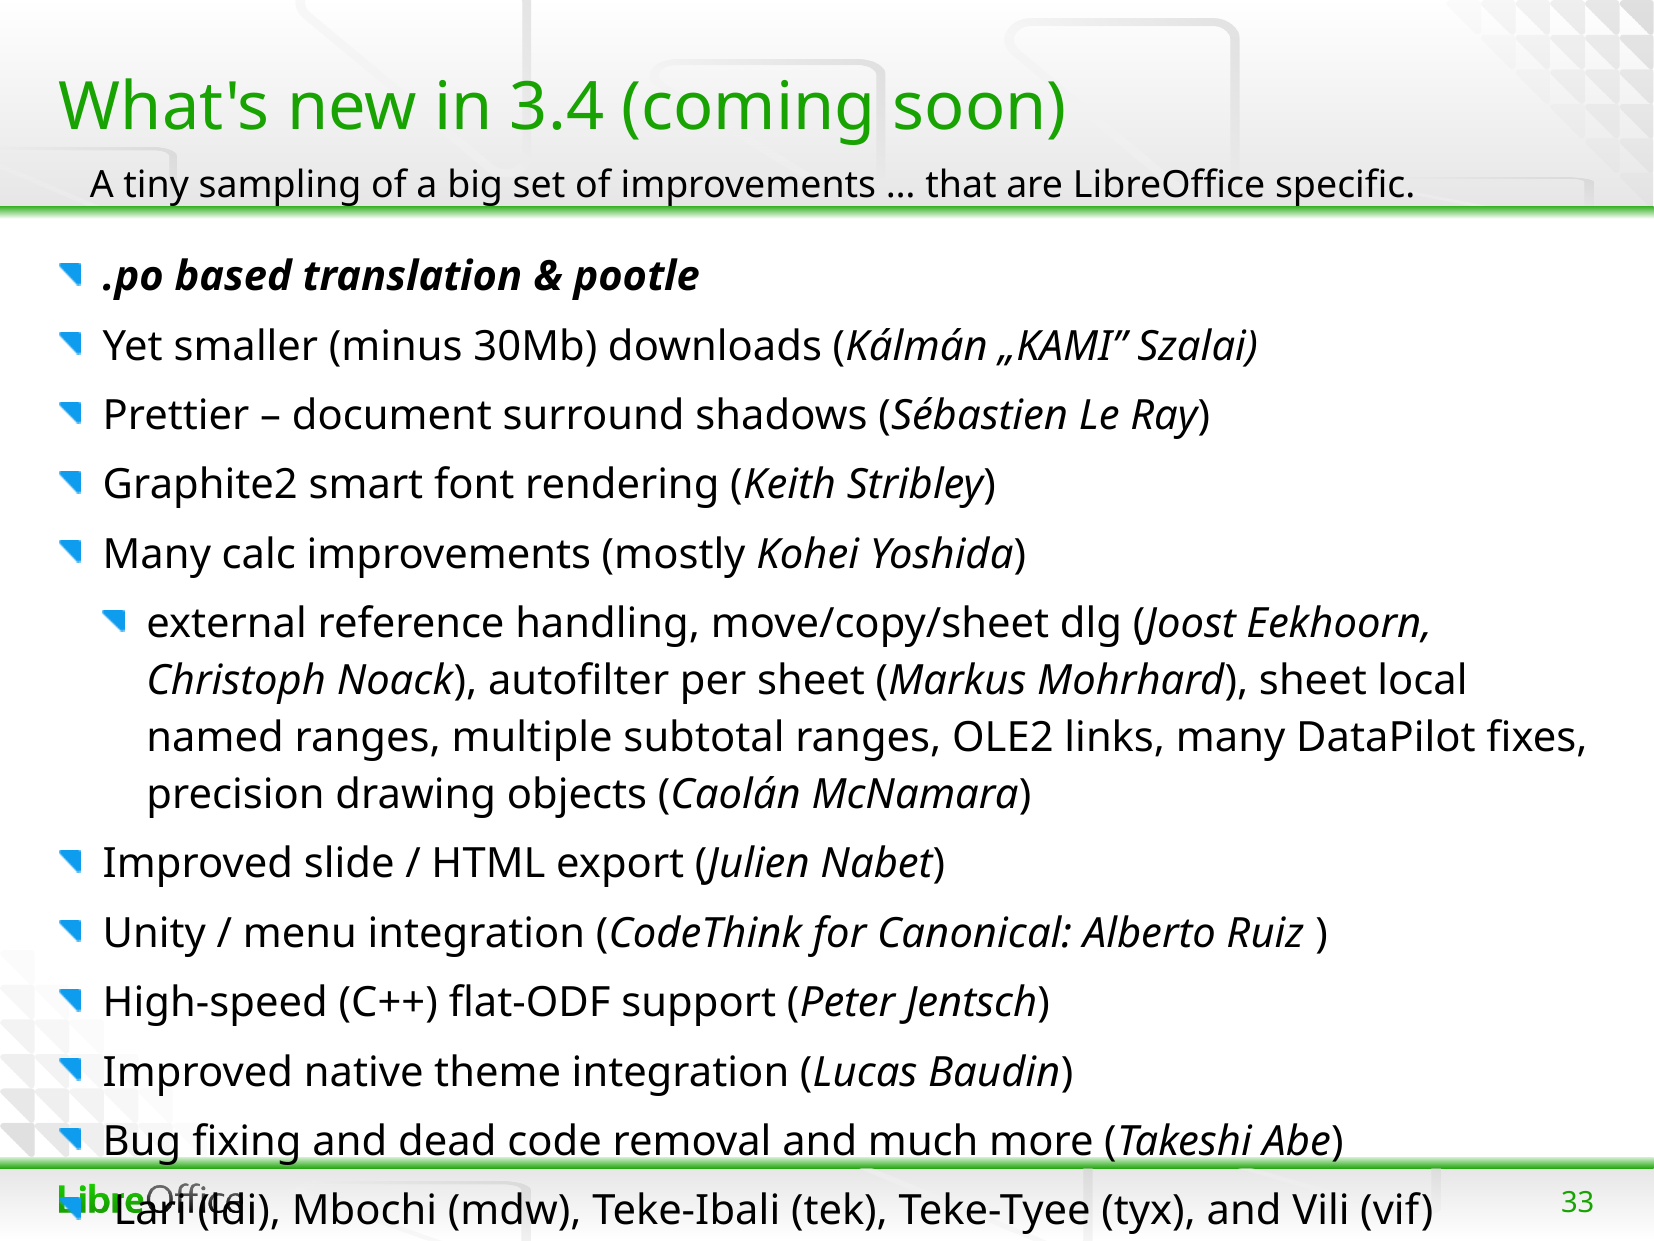

# What's new in 3.4 (coming soon)
A tiny sampling of a big set of improvements … that are LibreOffice specific.
.po based translation & pootle
Yet smaller (minus 30Mb) downloads (Kálmán „KAMI” Szalai)
Prettier – document surround shadows (Sébastien Le Ray)
Graphite2 smart font rendering (Keith Stribley)
Many calc improvements (mostly Kohei Yoshida)
external reference handling, move/copy/sheet dlg (Joost Eekhoorn, Christoph Noack), autofilter per sheet (Markus Mohrhard), sheet local named ranges, multiple subtotal ranges, OLE2 links, many DataPilot fixes, precision drawing objects (Caolán McNamara)
Improved slide / HTML export (Julien Nabet)
Unity / menu integration (CodeThink for Canonical: Alberto Ruiz )
High-speed (C++) flat-ODF support (Peter Jentsch)
Improved native theme integration (Lucas Baudin)
Bug fixing and dead code removal and much more (Takeshi Abe)
 Lari (ldi), Mbochi (mdw), Teke-Ibali (tek), Teke-Tyee (tyx), and Vili (vif) languages (Republic of Congo)
33